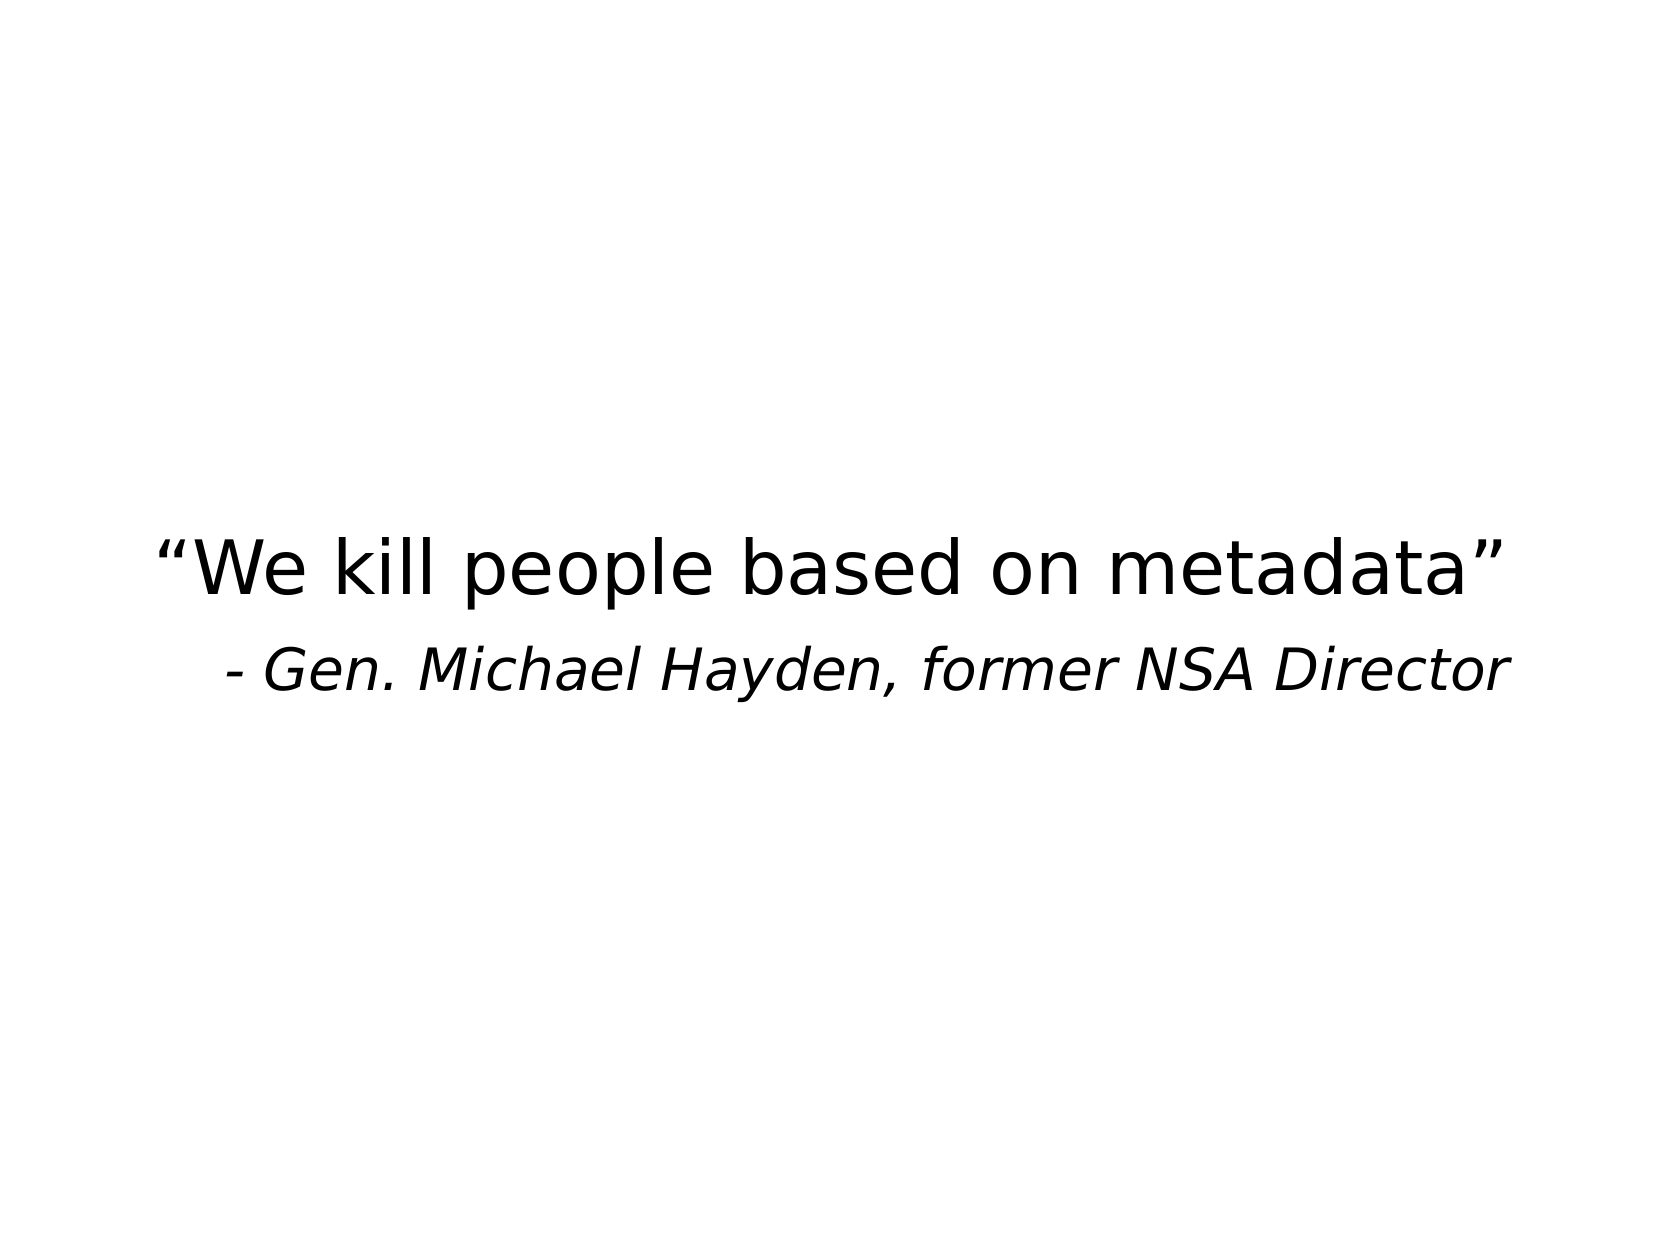

# “We kill people based on metadata”
- Gen. Michael Hayden, former NSA Director